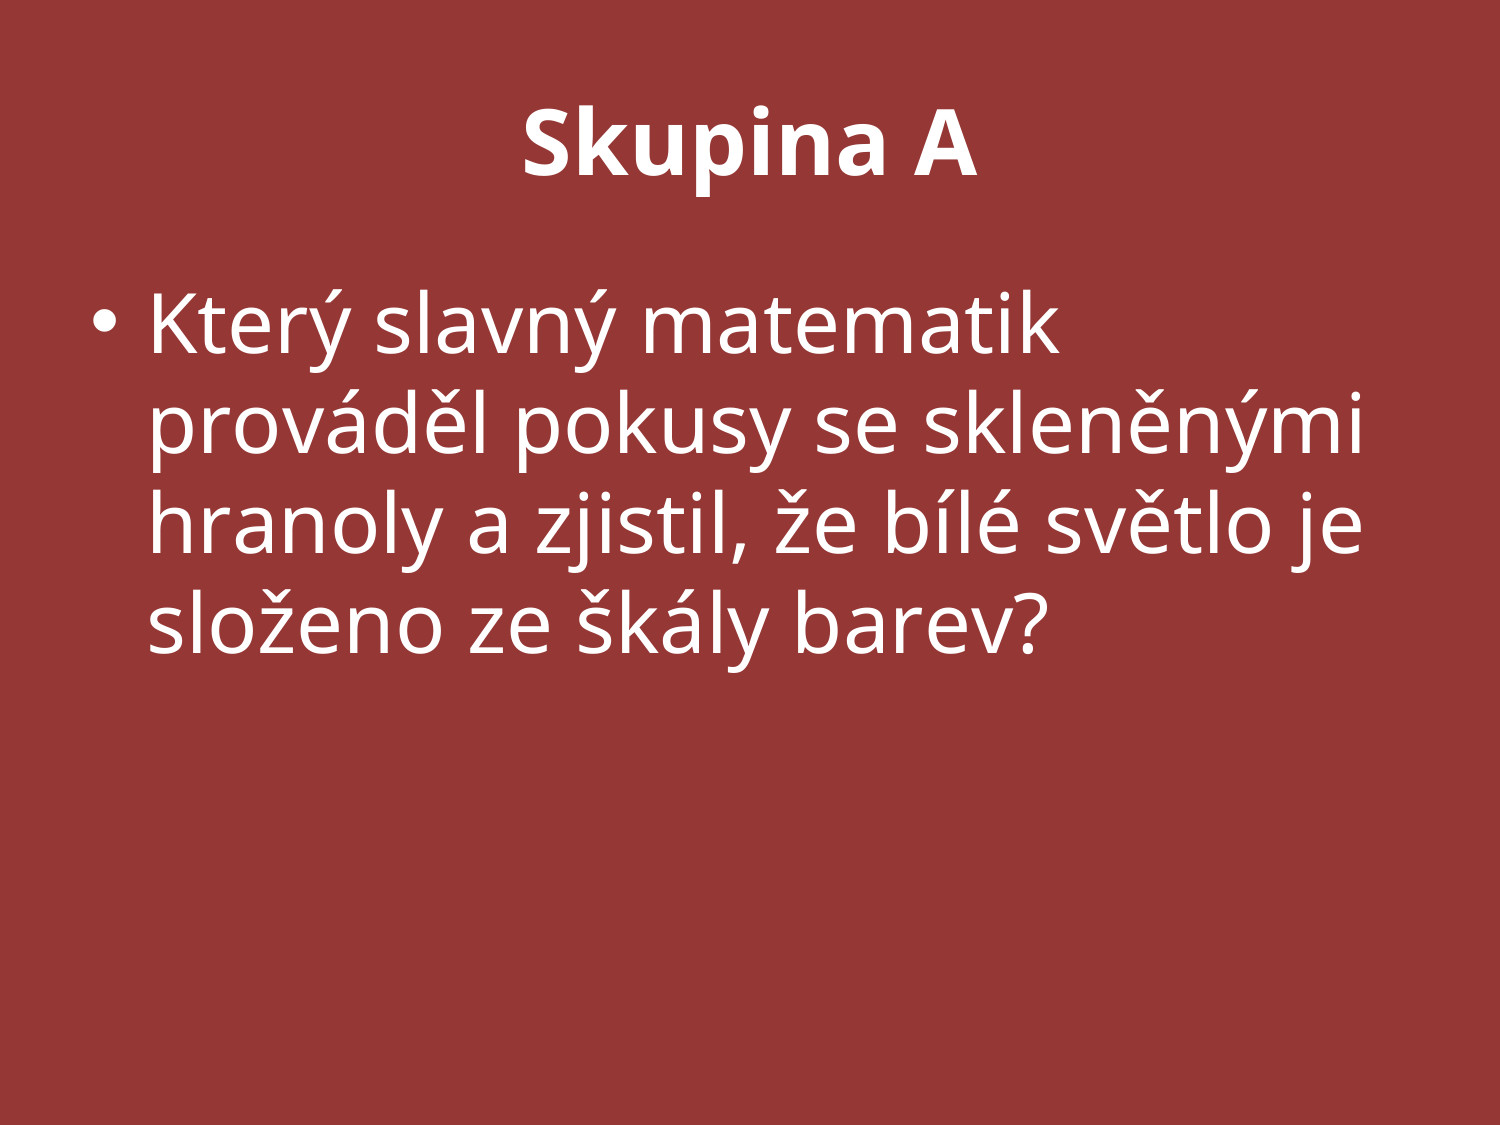

# Skupina A
Který slavný matematik prováděl pokusy se skleněnými hranoly a zjistil, že bílé světlo je složeno ze škály barev?